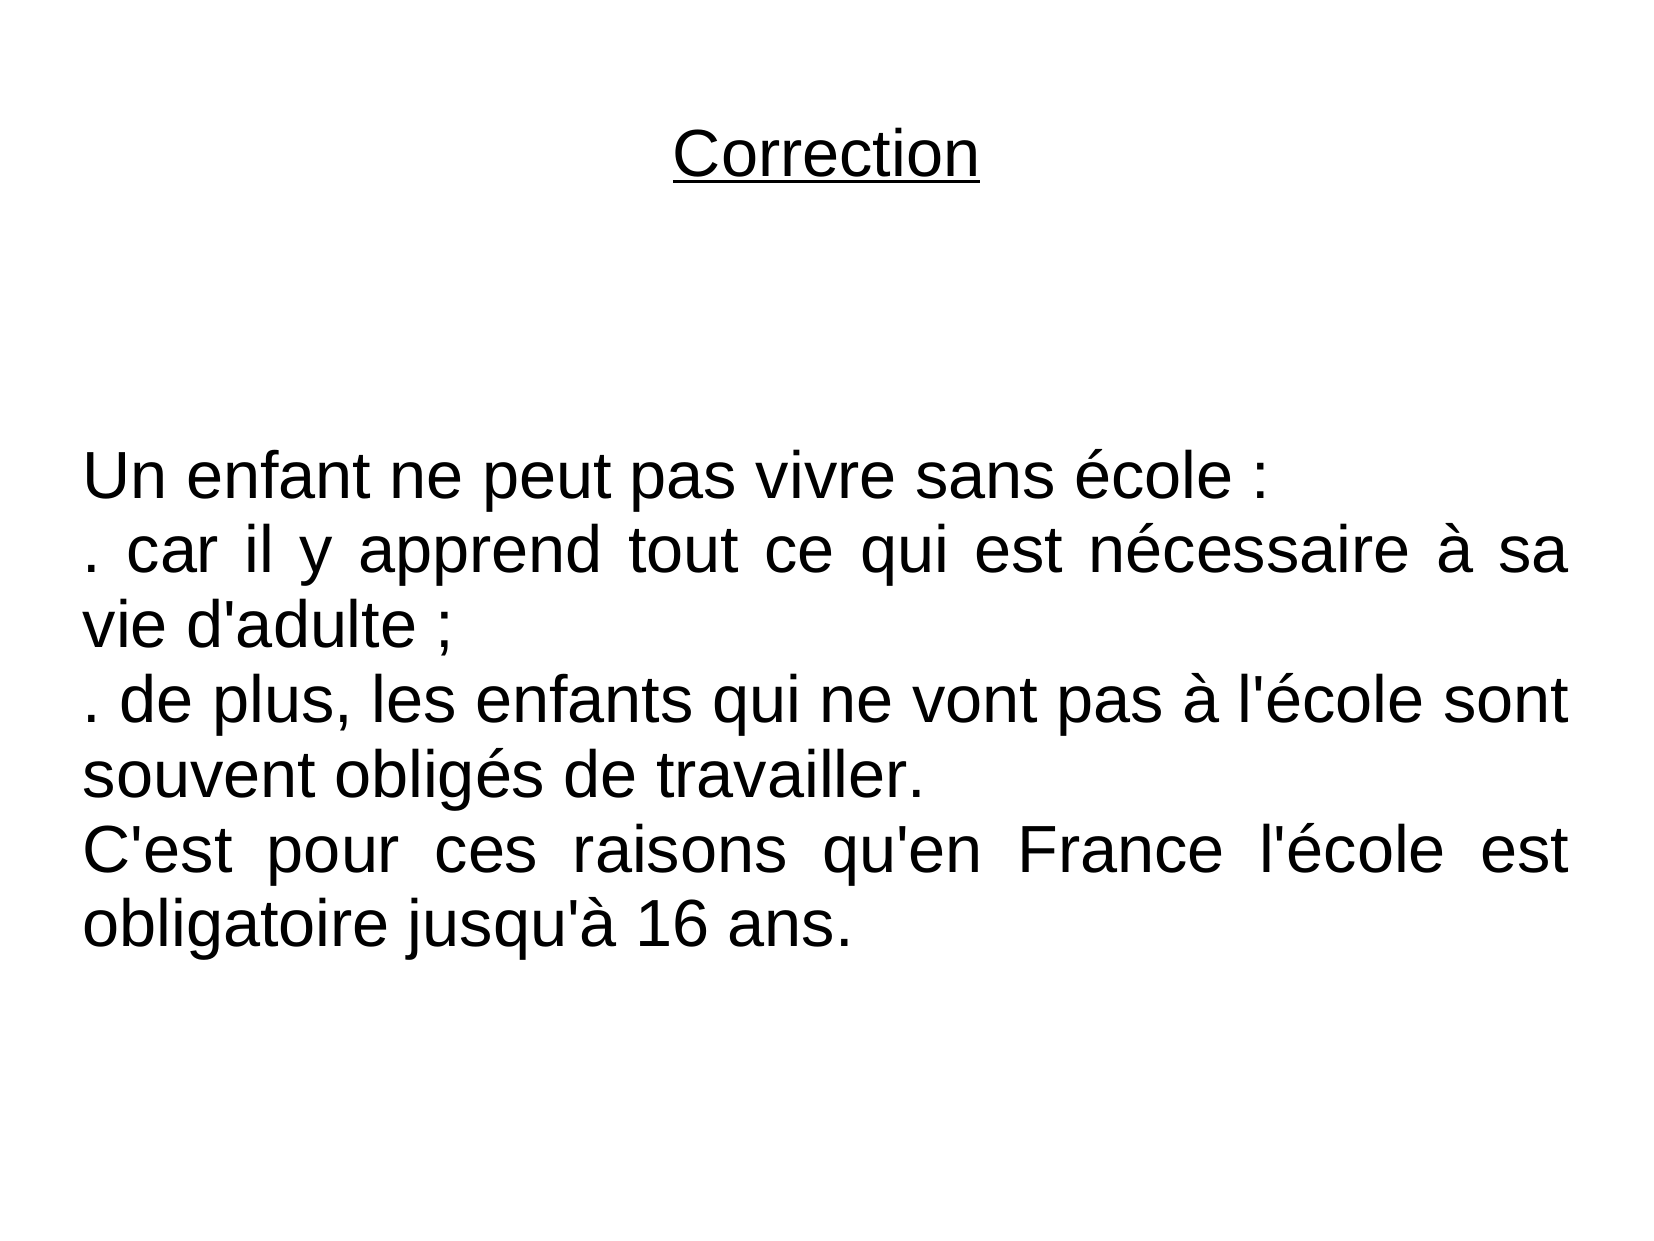

# Correction
Un enfant ne peut pas vivre sans école :
. car il y apprend tout ce qui est nécessaire à sa vie d'adulte ;
. de plus, les enfants qui ne vont pas à l'école sont souvent obligés de travailler.
C'est pour ces raisons qu'en France l'école est obligatoire jusqu'à 16 ans.